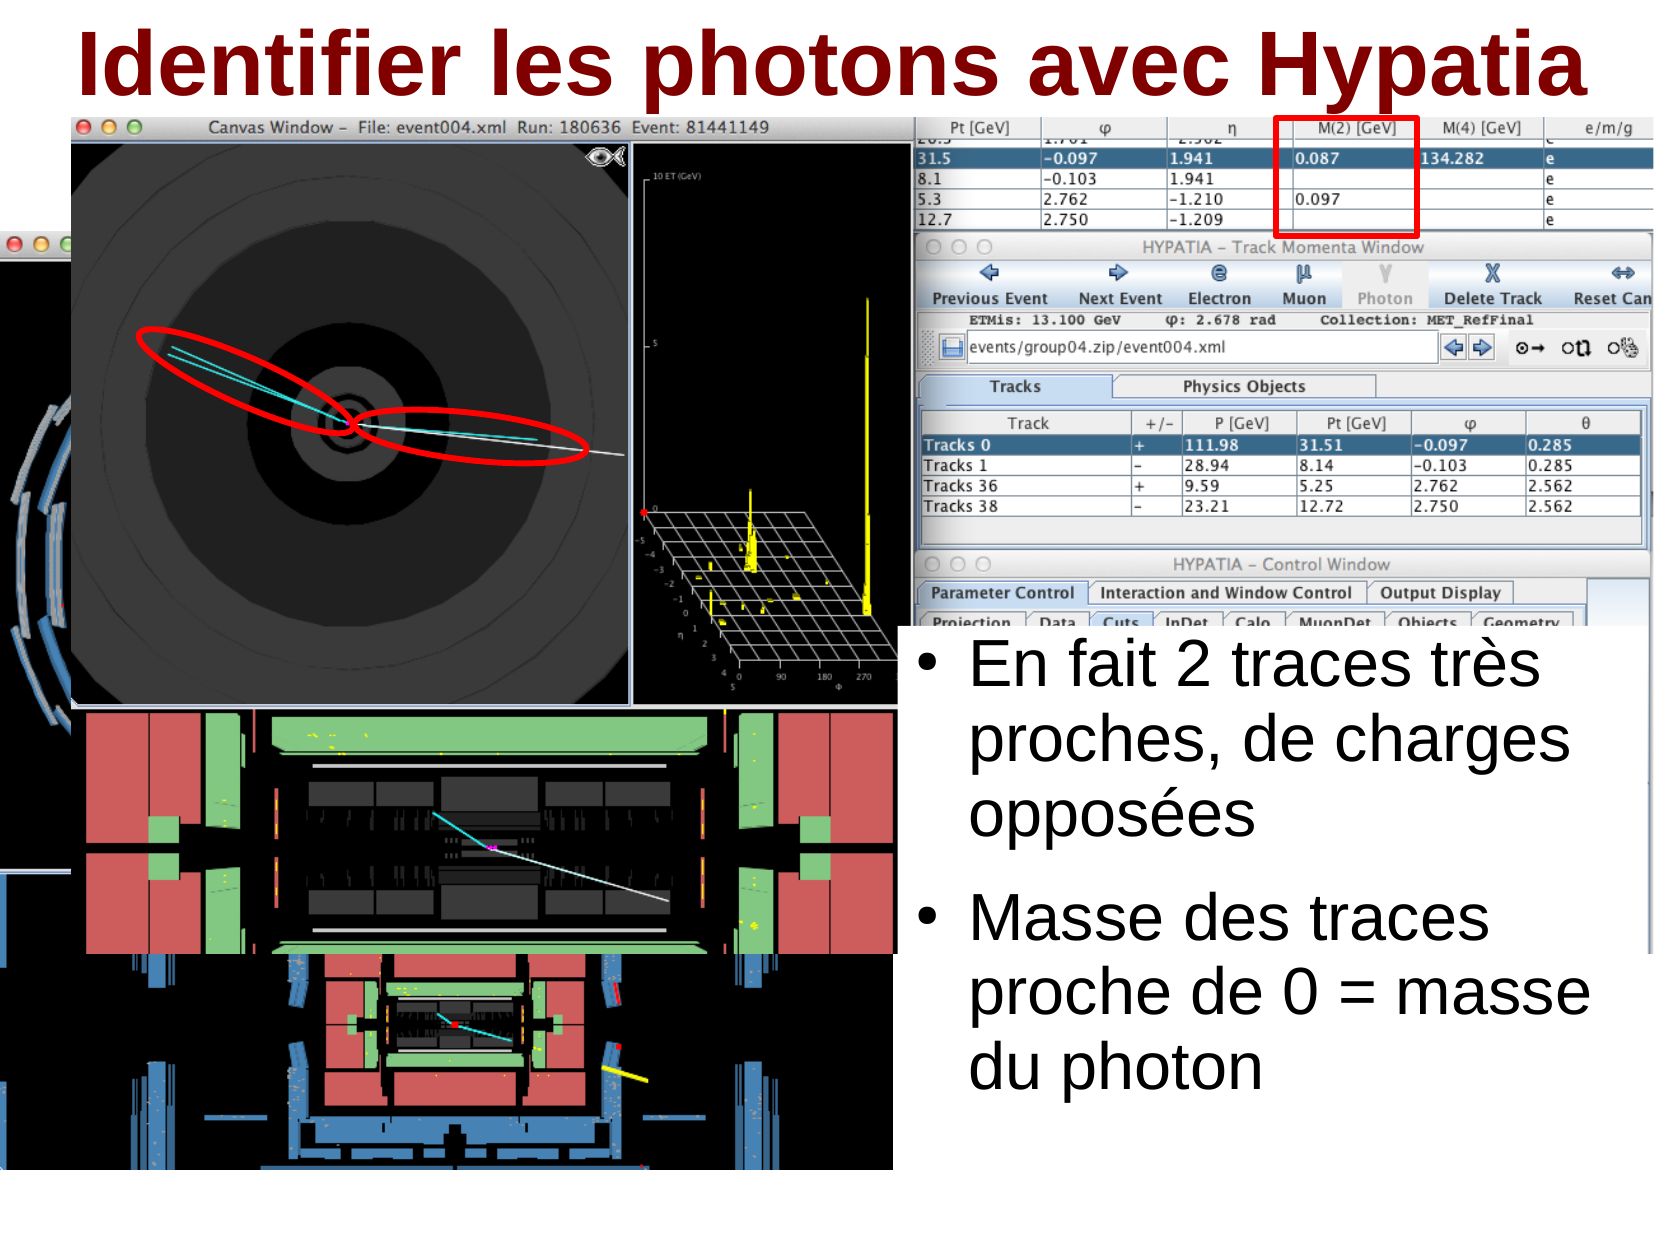

# Identifier les photons avec Hypatia
Le piège : les photons peuvent être « convertis » :
 γ → e+e-
 Présence de traces...
Il faut zoomer pour comprendre
En fait 2 traces très proches, de charges opposées
Masse des traces proche de 0 = masse du photon
8